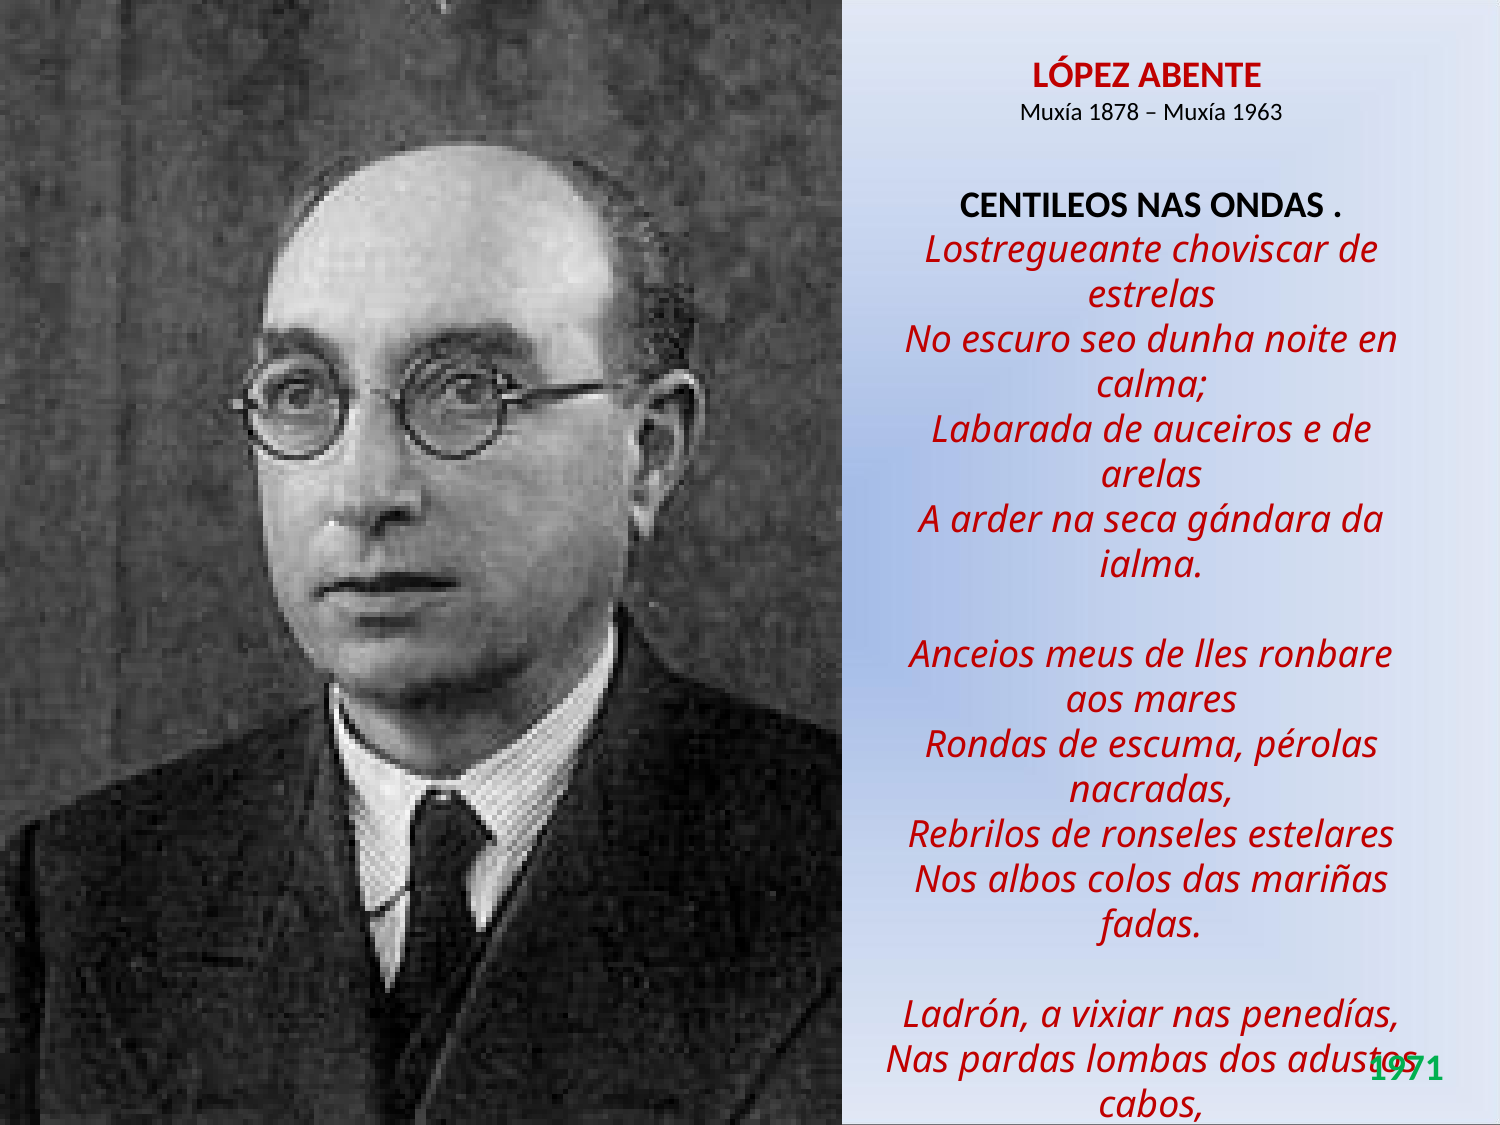

LÓPEZ ABENTE
Muxía 1878 – Muxía 1963
CENTILEOS NAS ONDAS .
Lostregueante choviscar de estrelas
No escuro seo dunha noite en calma;
Labarada de auceiros e de arelas
A arder na seca gándara da ialma.
Anceios meus de lles ronbare aos mares
Rondas de escuma, pérolas nacradas,
Rebrilos de ronseles estelares
Nos albos colos das mariñas fadas.
Ladrón, a vixiar nas penedías,
Nas pardas lombas dos adustos cabos,
No fervente balbor das ardentías,
Nas mouras furnas nos rochedos bravos.
No brancore dos seixos dos coídos,
No morno abrigo das arnelas fondas...
Só puiden apañar estes louridos
Centileos nas ondas.
1971